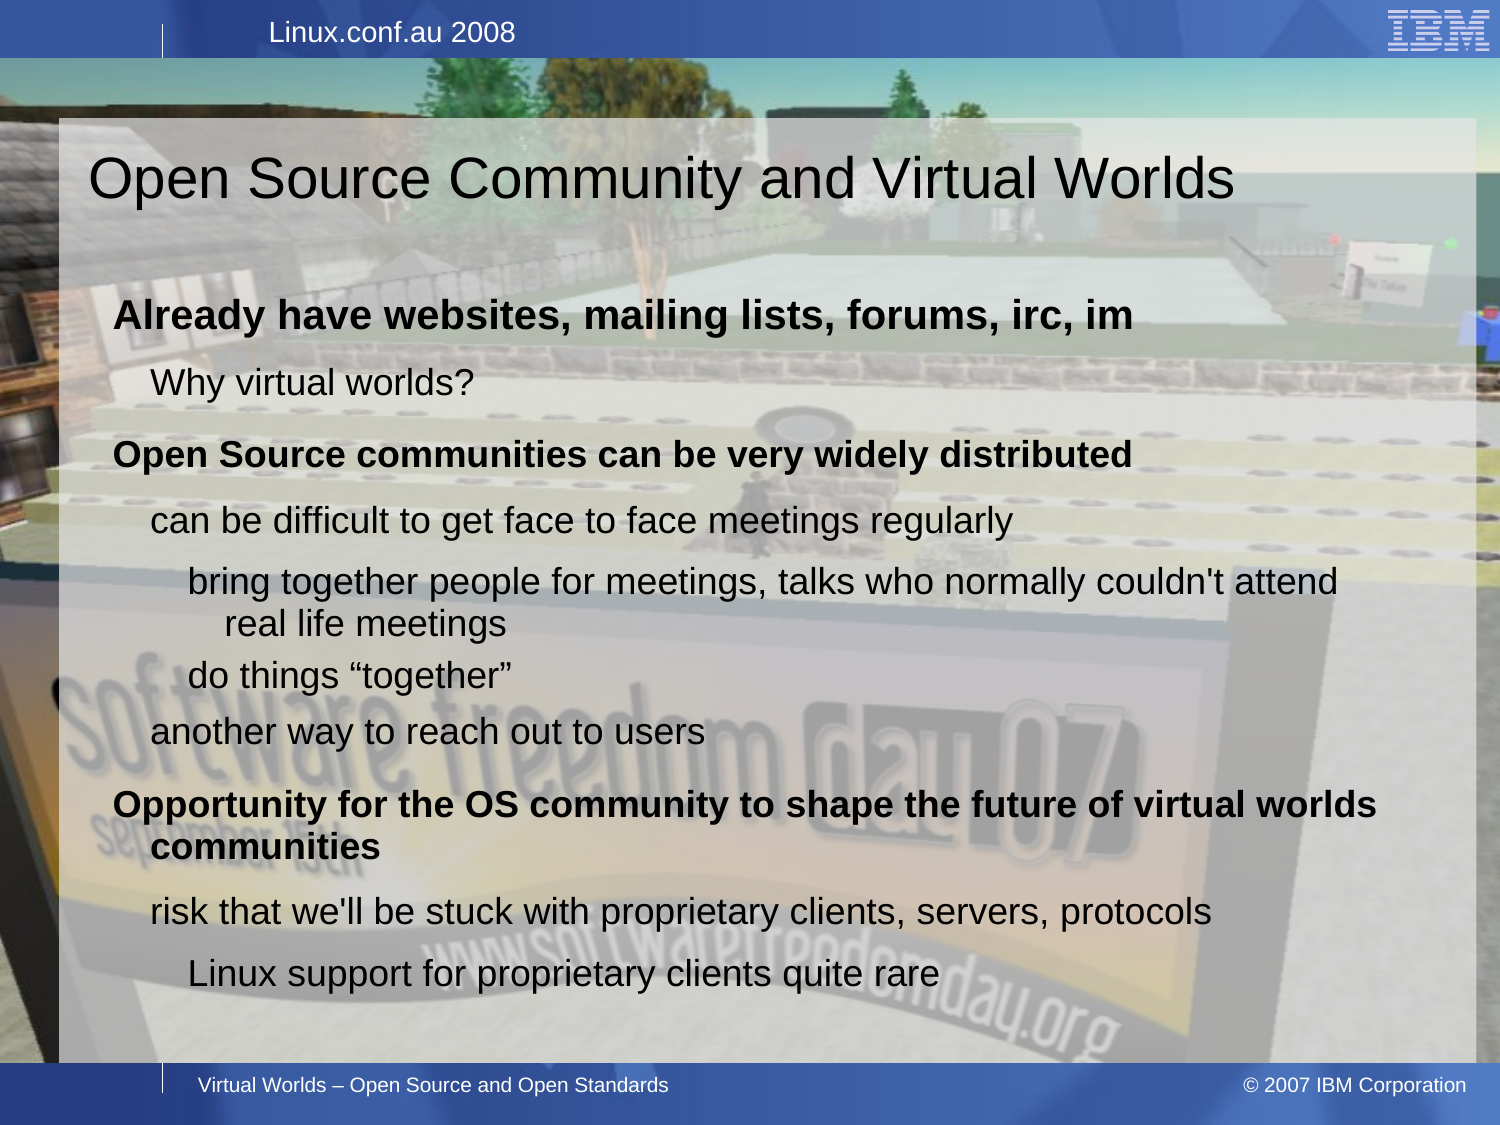

# Open Source Community and Virtual Worlds
Already have websites, mailing lists, forums, irc, im
Why virtual worlds?
Open Source communities can be very widely distributed
can be difficult to get face to face meetings regularly
bring together people for meetings, talks who normally couldn't attend real life meetings
do things “together”
another way to reach out to users
Opportunity for the OS community to shape the future of virtual worlds communities
risk that we'll be stuck with proprietary clients, servers, protocols
Linux support for proprietary clients quite rare
5